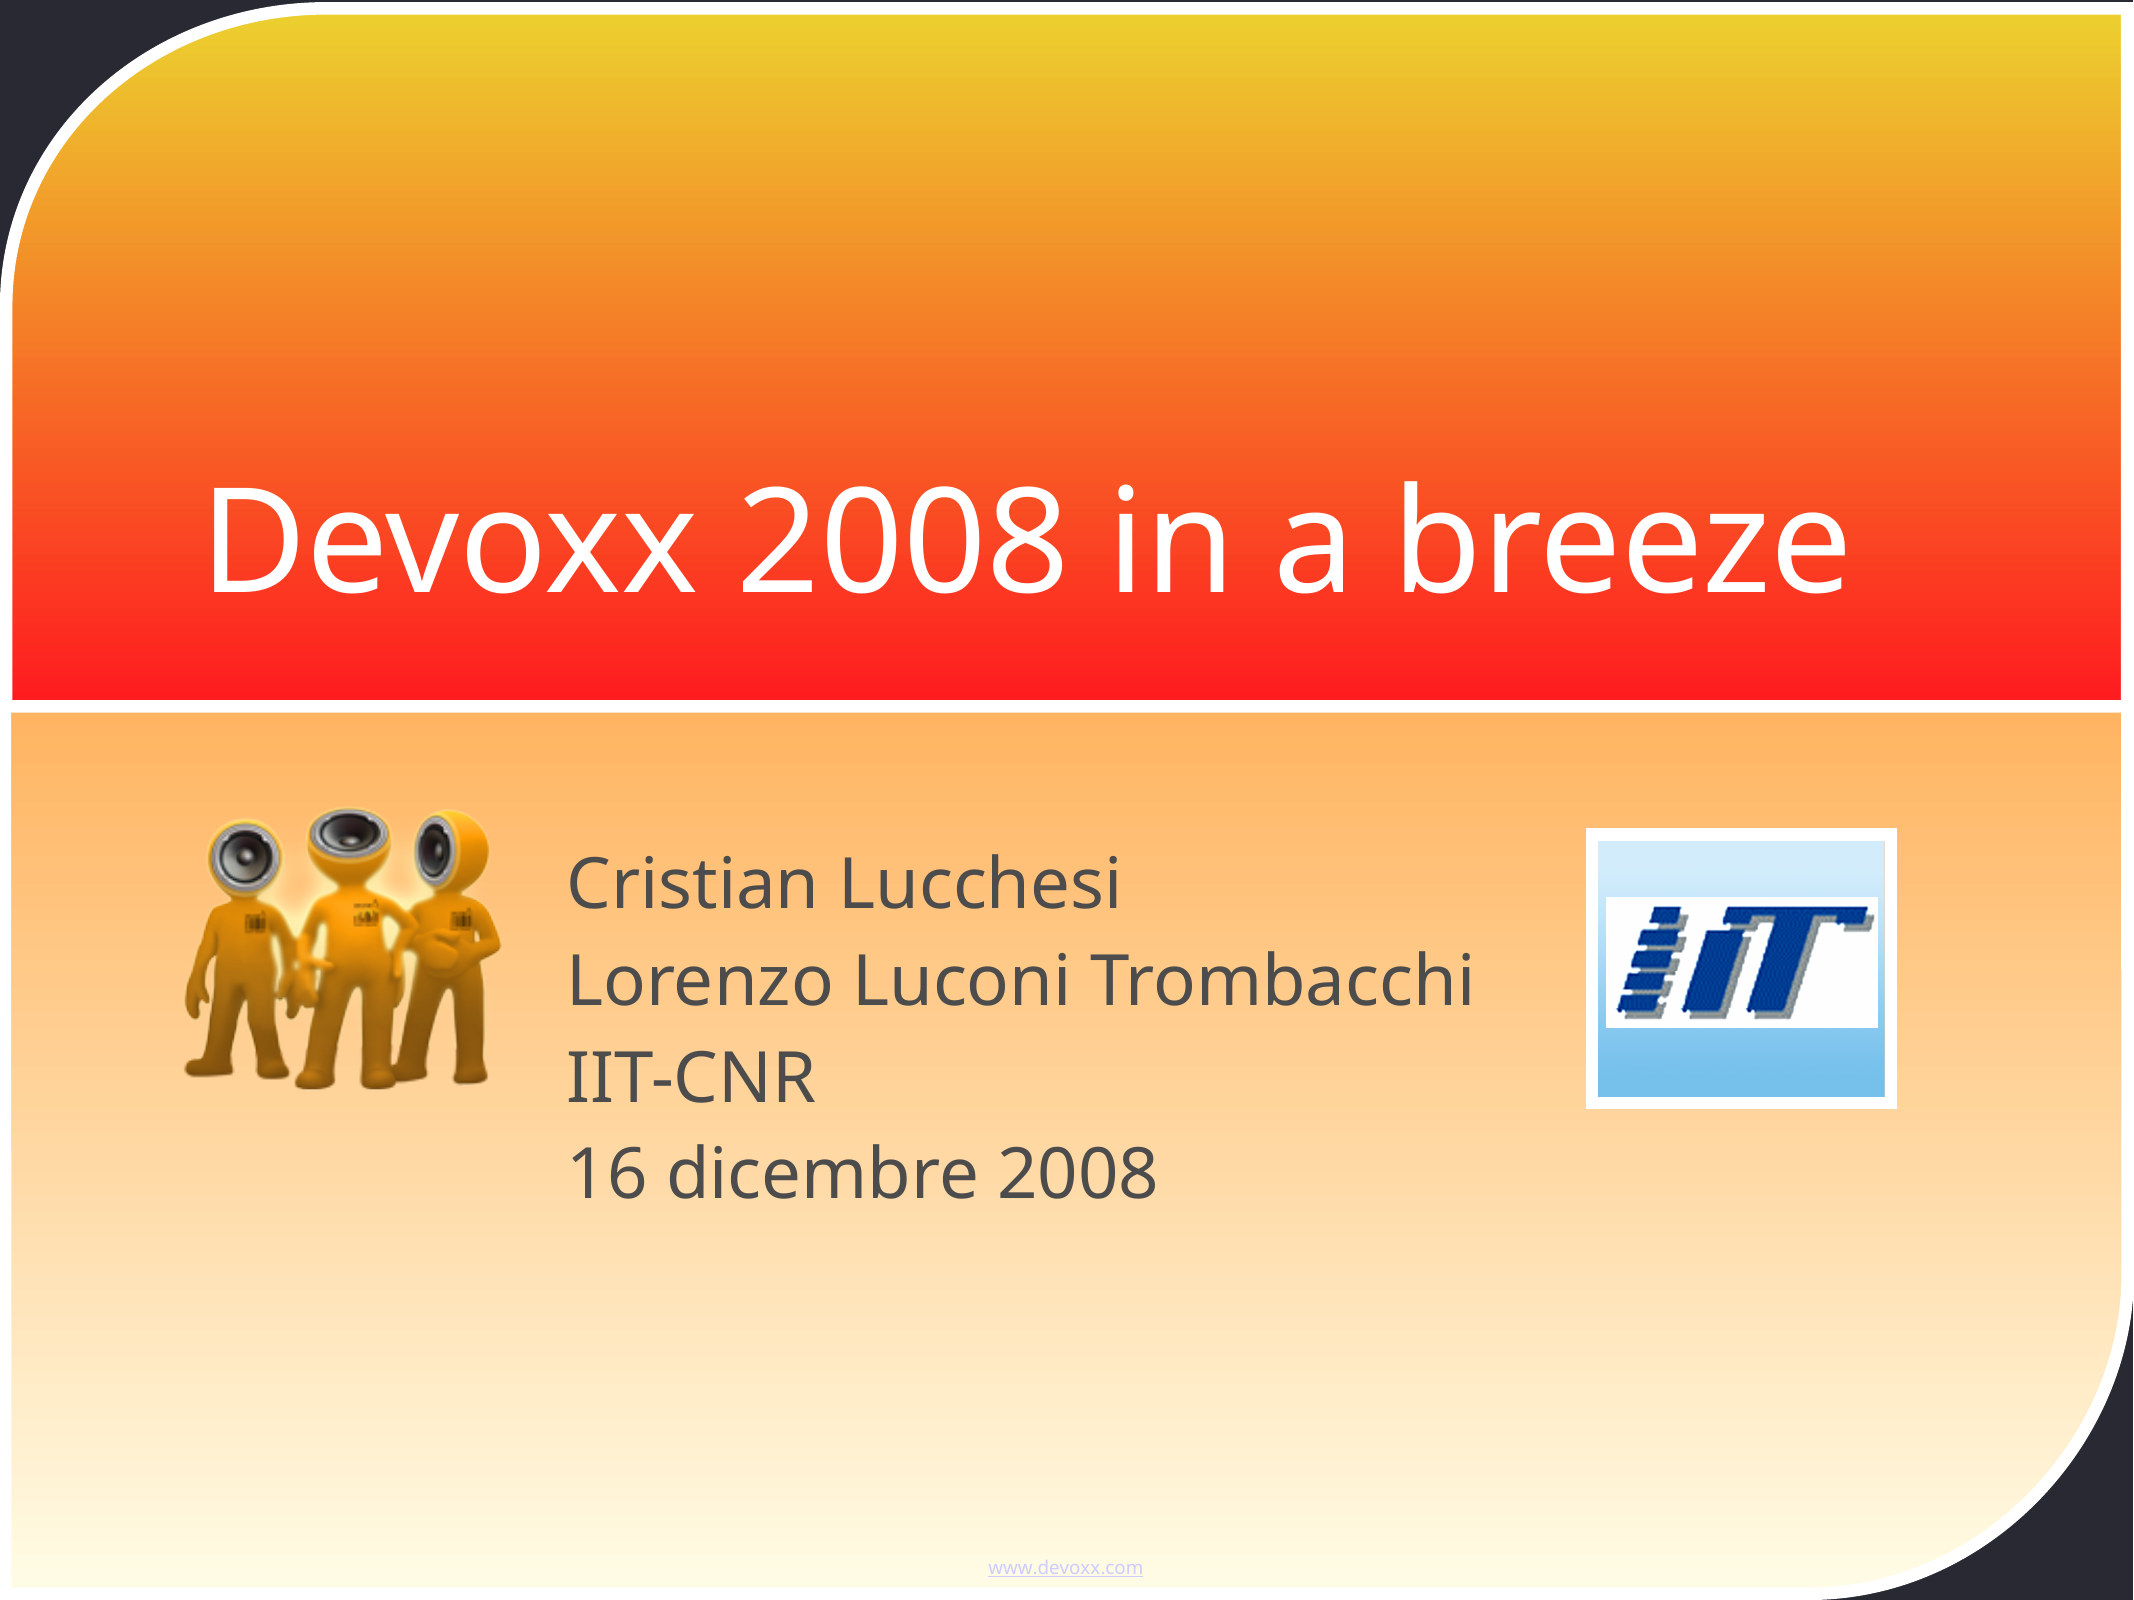

# Devoxx 2008 in a breeze
Cristian Lucchesi
Lorenzo Luconi Trombacchi
IIT-CNR
16 dicembre 2008